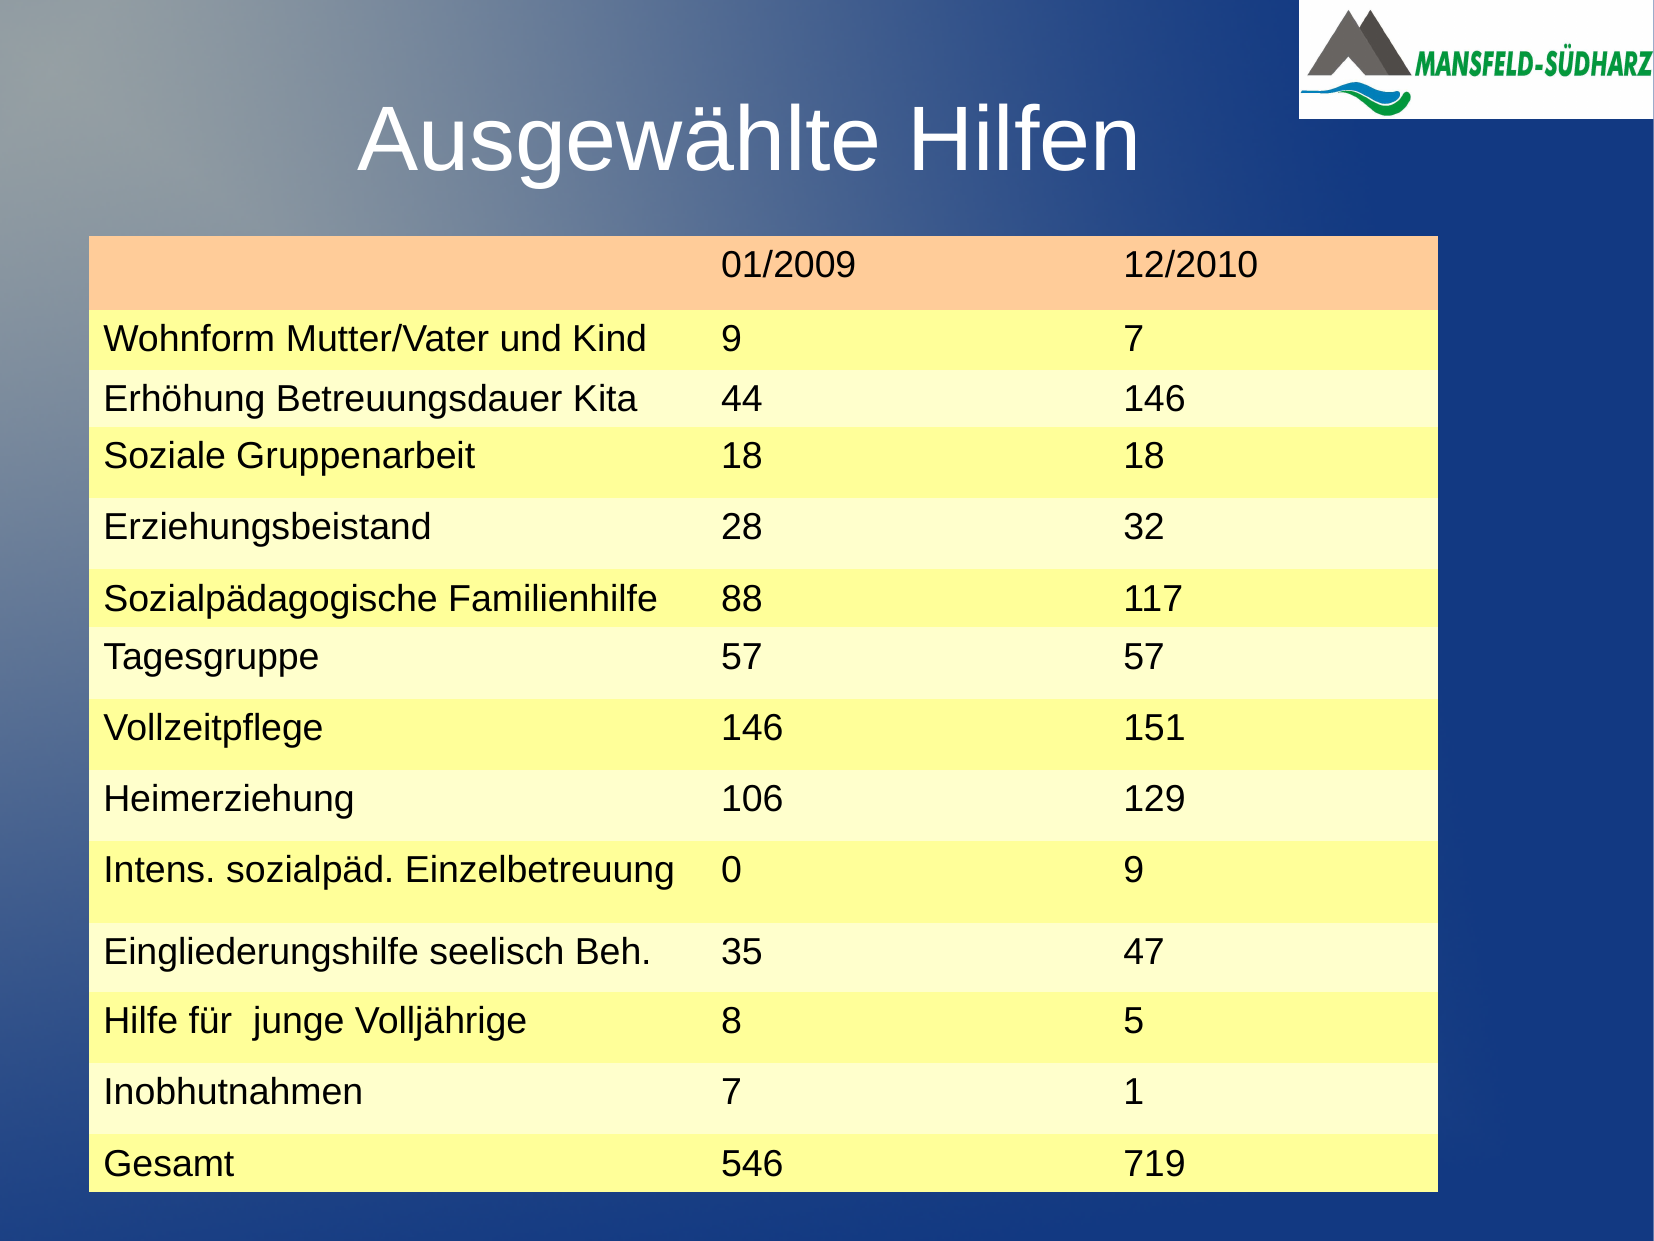

# Ausgewählte Hilfen
| | 01/2009 | 12/2010 |
| --- | --- | --- |
| Wohnform Mutter/Vater und Kind | 9 | 7 |
| Erhöhung Betreuungsdauer Kita | 44 | 146 |
| Soziale Gruppenarbeit | 18 | 18 |
| Erziehungsbeistand | 28 | 32 |
| Sozialpädagogische Familienhilfe | 88 | 117 |
| Tagesgruppe | 57 | 57 |
| Vollzeitpflege | 146 | 151 |
| Heimerziehung | 106 | 129 |
| Intens. sozialpäd. Einzelbetreuung | 0 | 9 |
| Eingliederungshilfe seelisch Beh. | 35 | 47 |
| Hilfe für junge Volljährige | 8 | 5 |
| Inobhutnahmen | 7 | 1 |
| Gesamt | 546 | 719 |